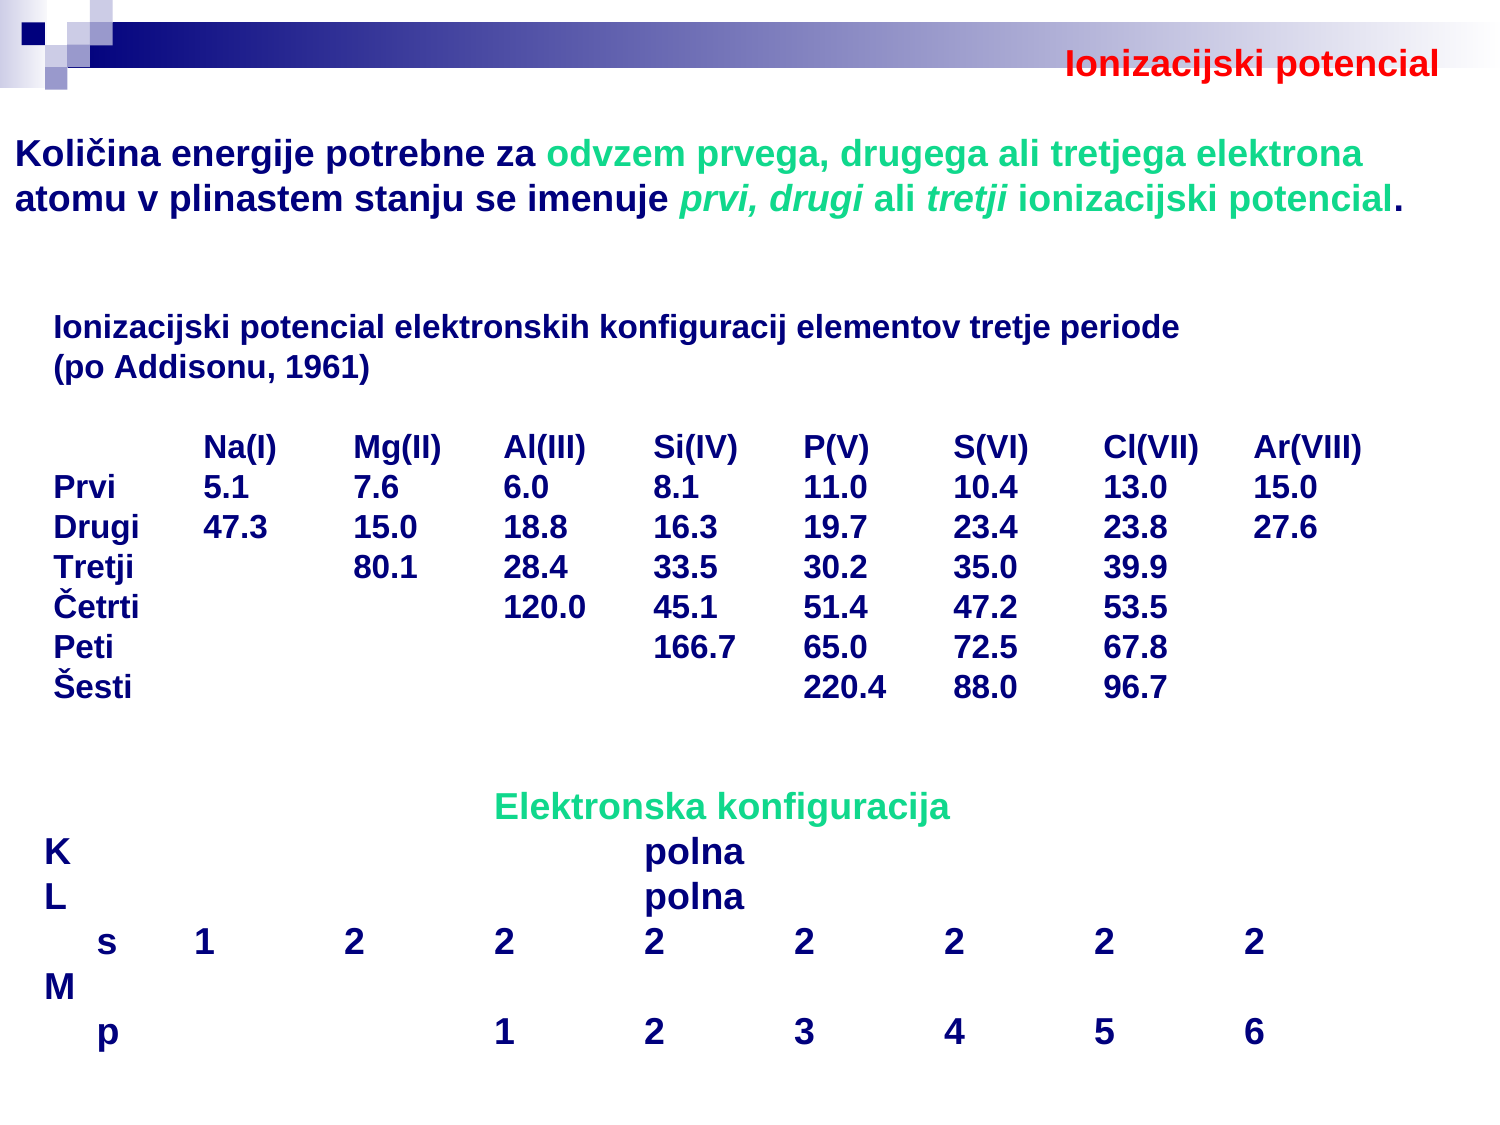

Ionizacijski potencial
Količina energije potrebne za odvzem prvega, drugega ali tretjega elektrona atomu v plinastem stanju se imenuje prvi, drugi ali tretji ionizacijski potencial.
Ionizacijski potencial elektronskih konfiguracij elementov tretje periode
(po Addisonu, 1961)
	Na(I)	Mg(II)	Al(III)	Si(IV)	P(V)	S(VI)	Cl(VII)	Ar(VIII)
Prvi	5.1	7.6	6.0	8.1	11.0	10.4	13.0	15.0
Drugi	47.3	15.0	18.8	16.3	19.7	23.4	23.8	27.6
Tretji		80.1	28.4	33.5	30.2	35.0	39.9
Četrti			120.0	45.1	51.4	47.2	53.5
Peti				166.7	65.0	72.5	67.8
Šesti					220.4	88.0	96.7
			Elektronska konfiguracija
K				polna
L				polna
 s	1	2	2	2	2	2	2	2
M
 p			1	2	3	4	5	6